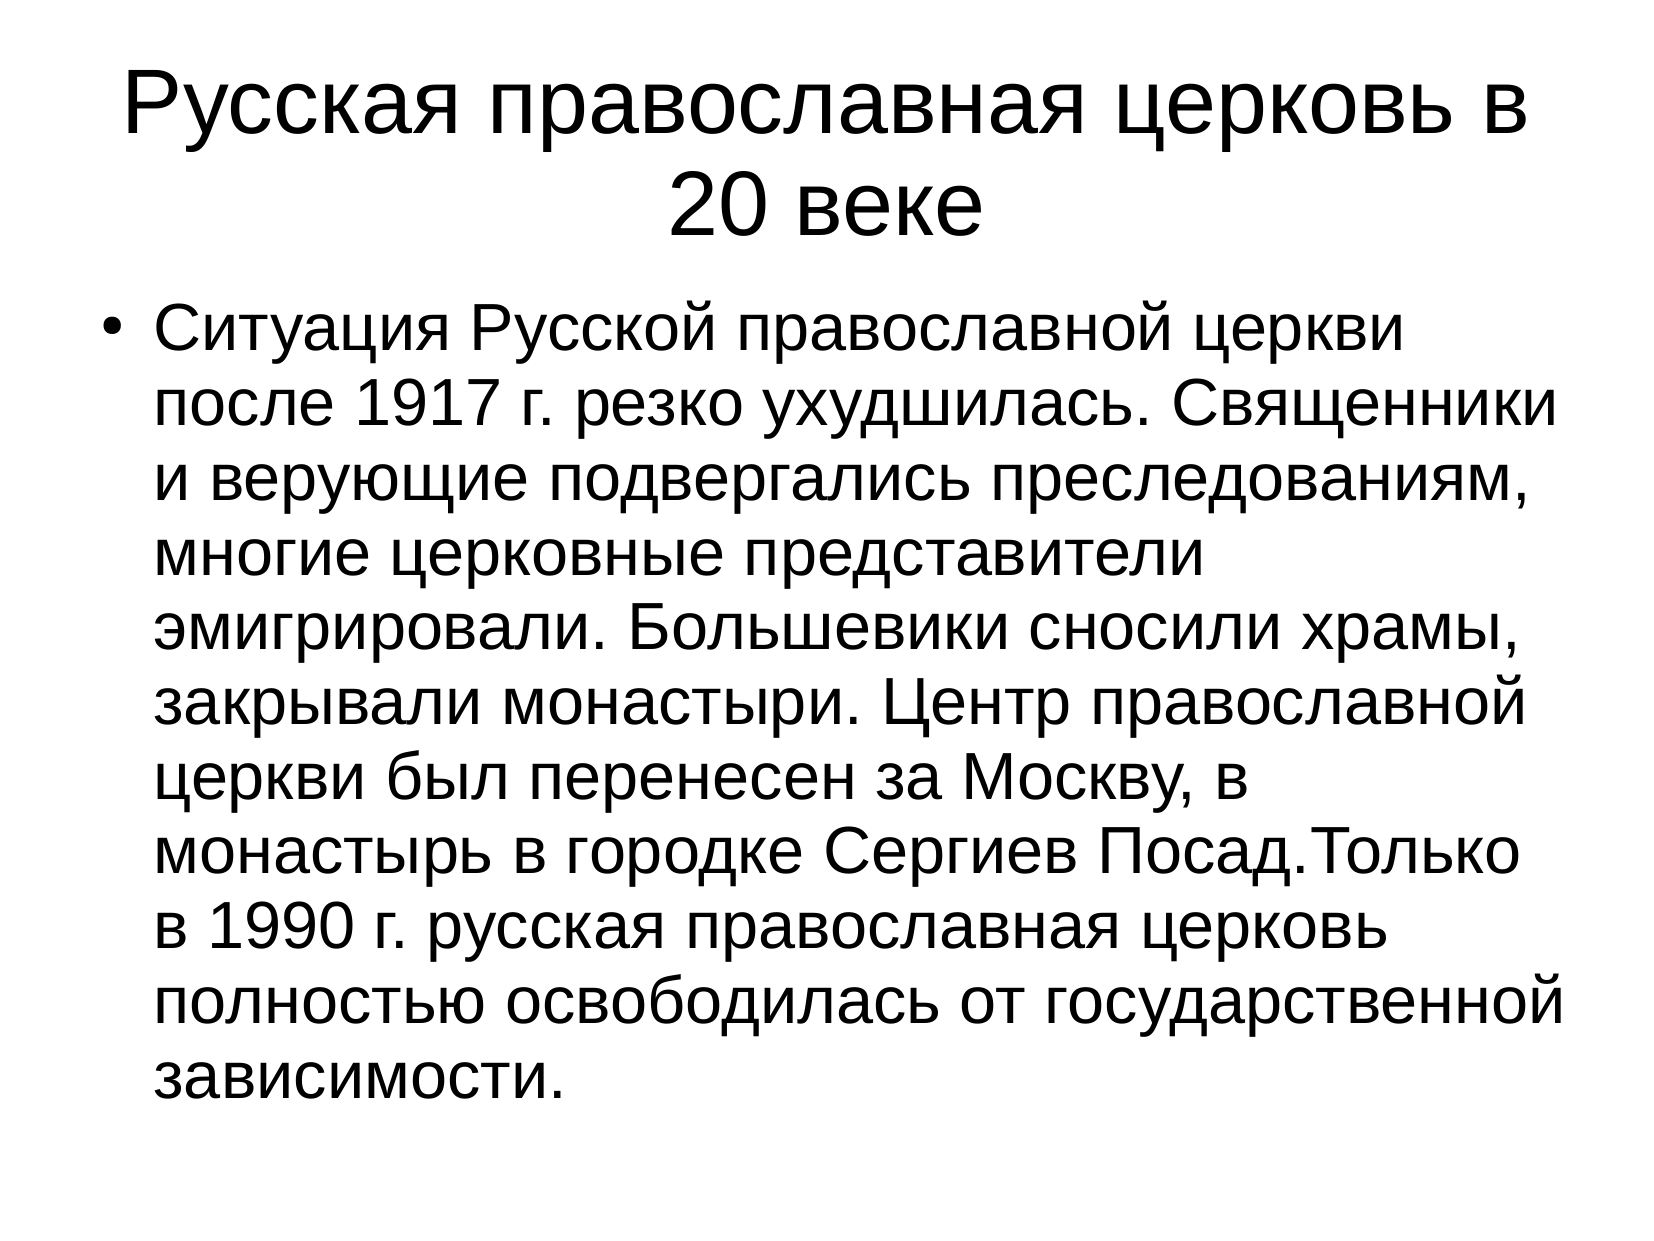

# Русская православная церковь в 20 веке
Ситуация Русской православной церкви после 1917 г. резко ухудшилась. Священники и верующие подвергались преследованиям, многие церковные представители эмигрировали. Большевики сносили храмы, закрывали монастыри. Центр православной церкви был перенесен за Москву, в монастырь в городке Сергиев Посад.Только в 1990 г. русская православная церковь полностью освободилась от государственной зависимости.